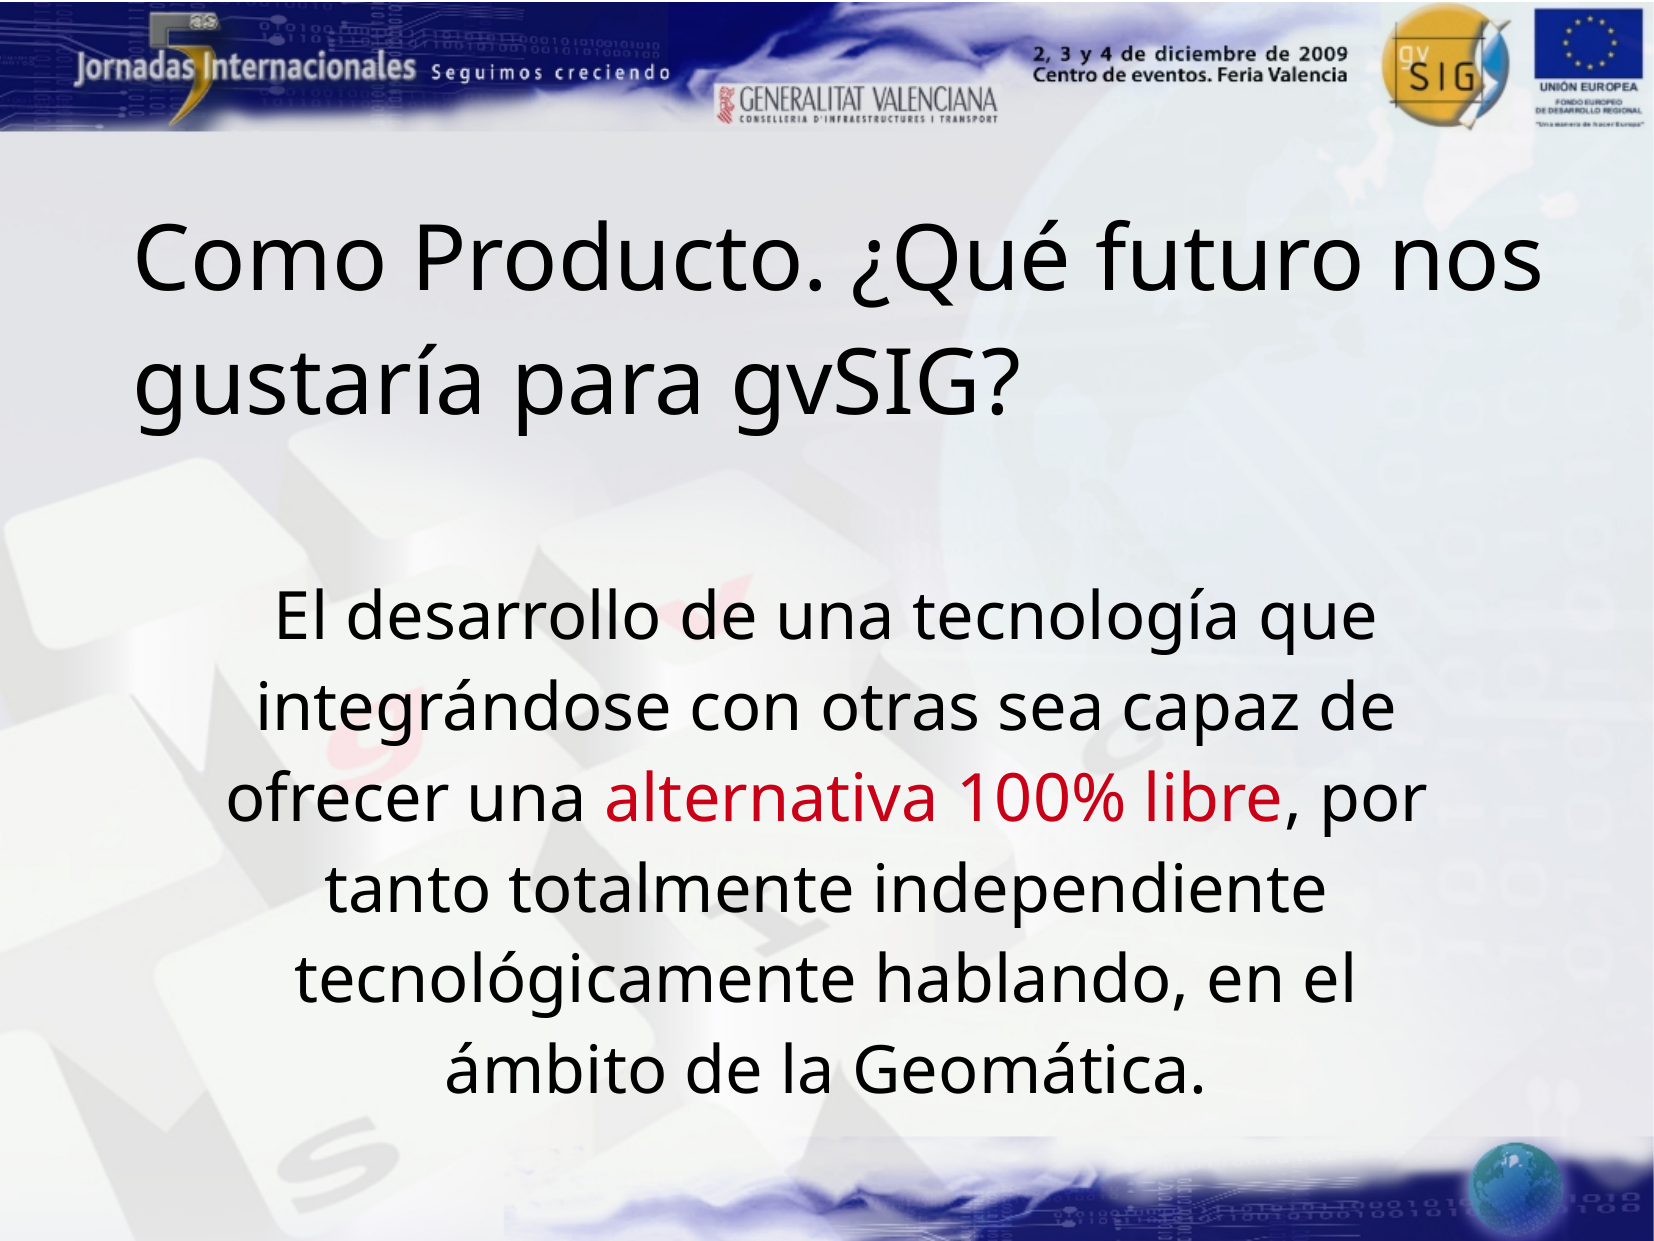

Como Producto. ¿Qué futuro nos gustaría para gvSIG?
El desarrollo de una tecnología que integrándose con otras sea capaz de ofrecer una alternativa 100% libre, por tanto totalmente independiente tecnológicamente hablando, en el ámbito de la Geomática.